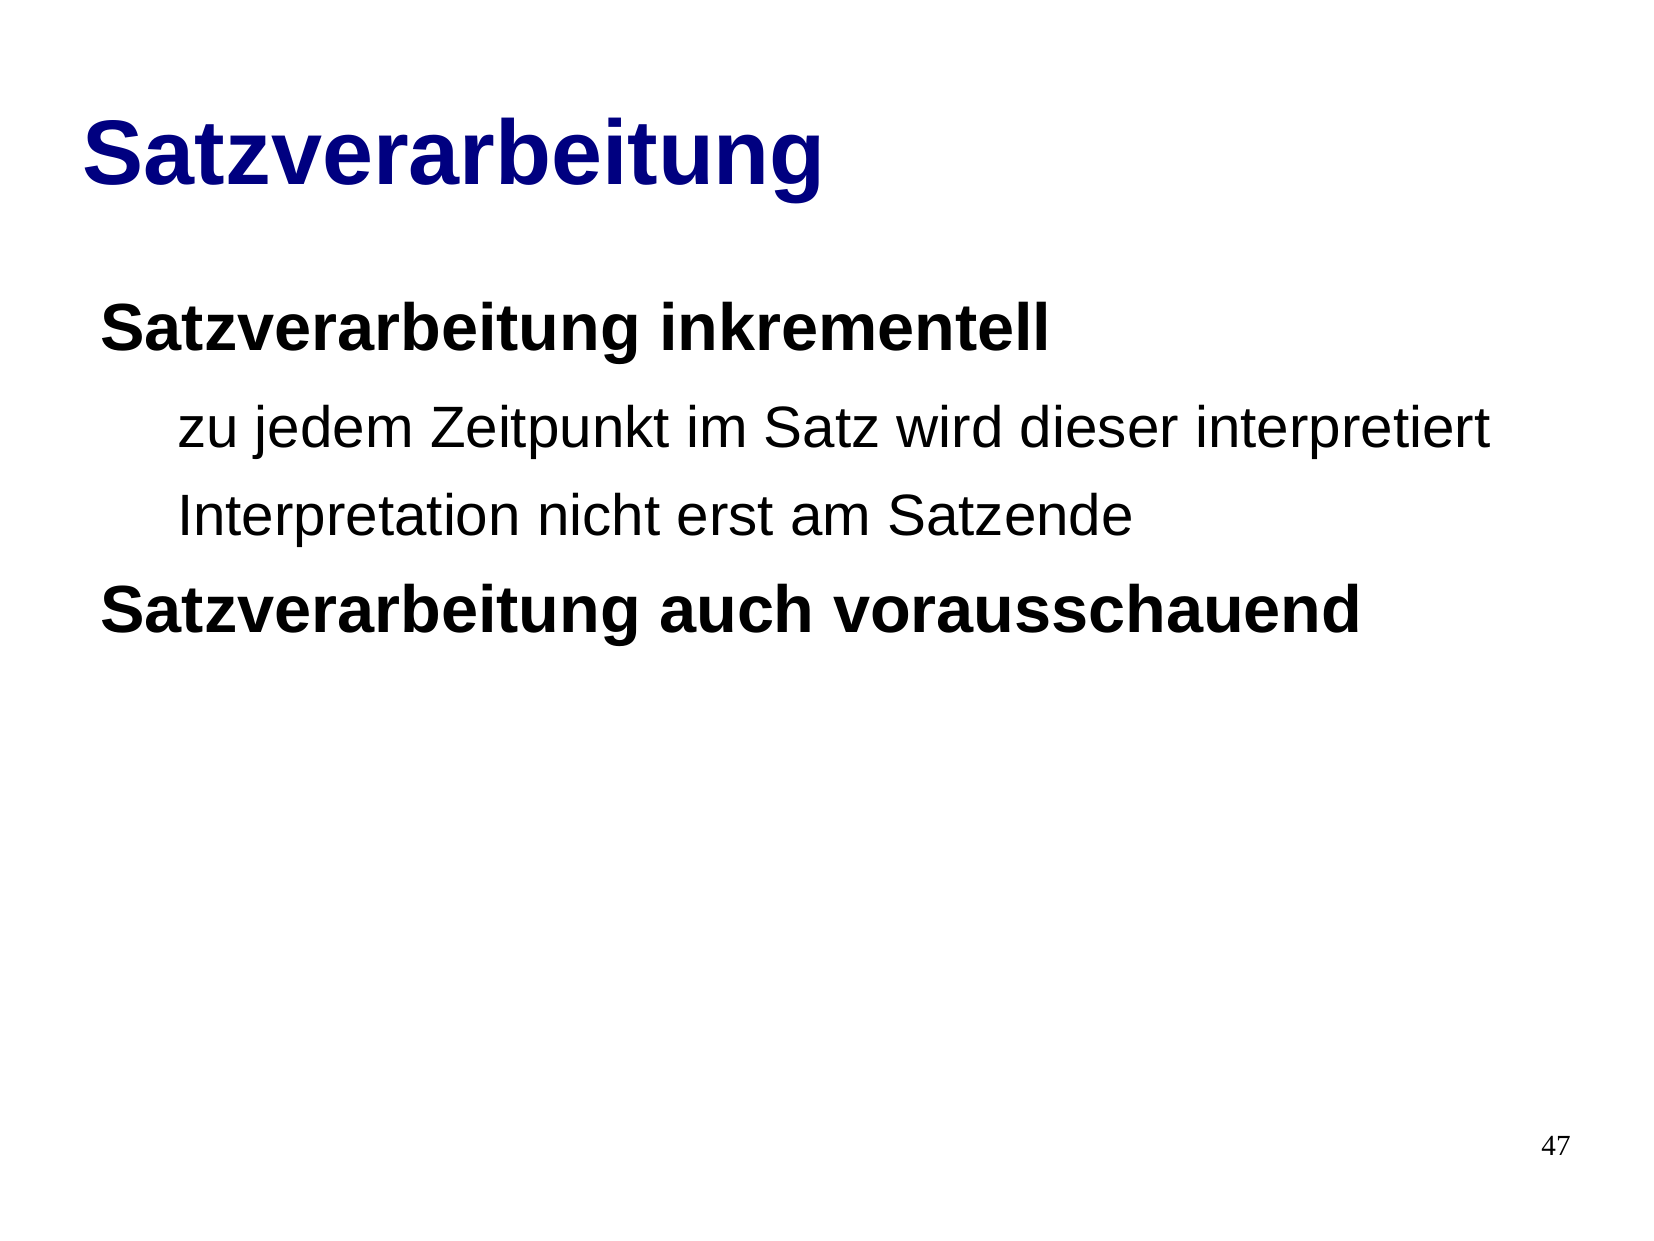

# Satzverarbeitung
Satzverarbeitung inkrementell
zu jedem Zeitpunkt im Satz wird dieser interpretiert
Interpretation nicht erst am Satzende
Satzverarbeitung auch vorausschauend
47